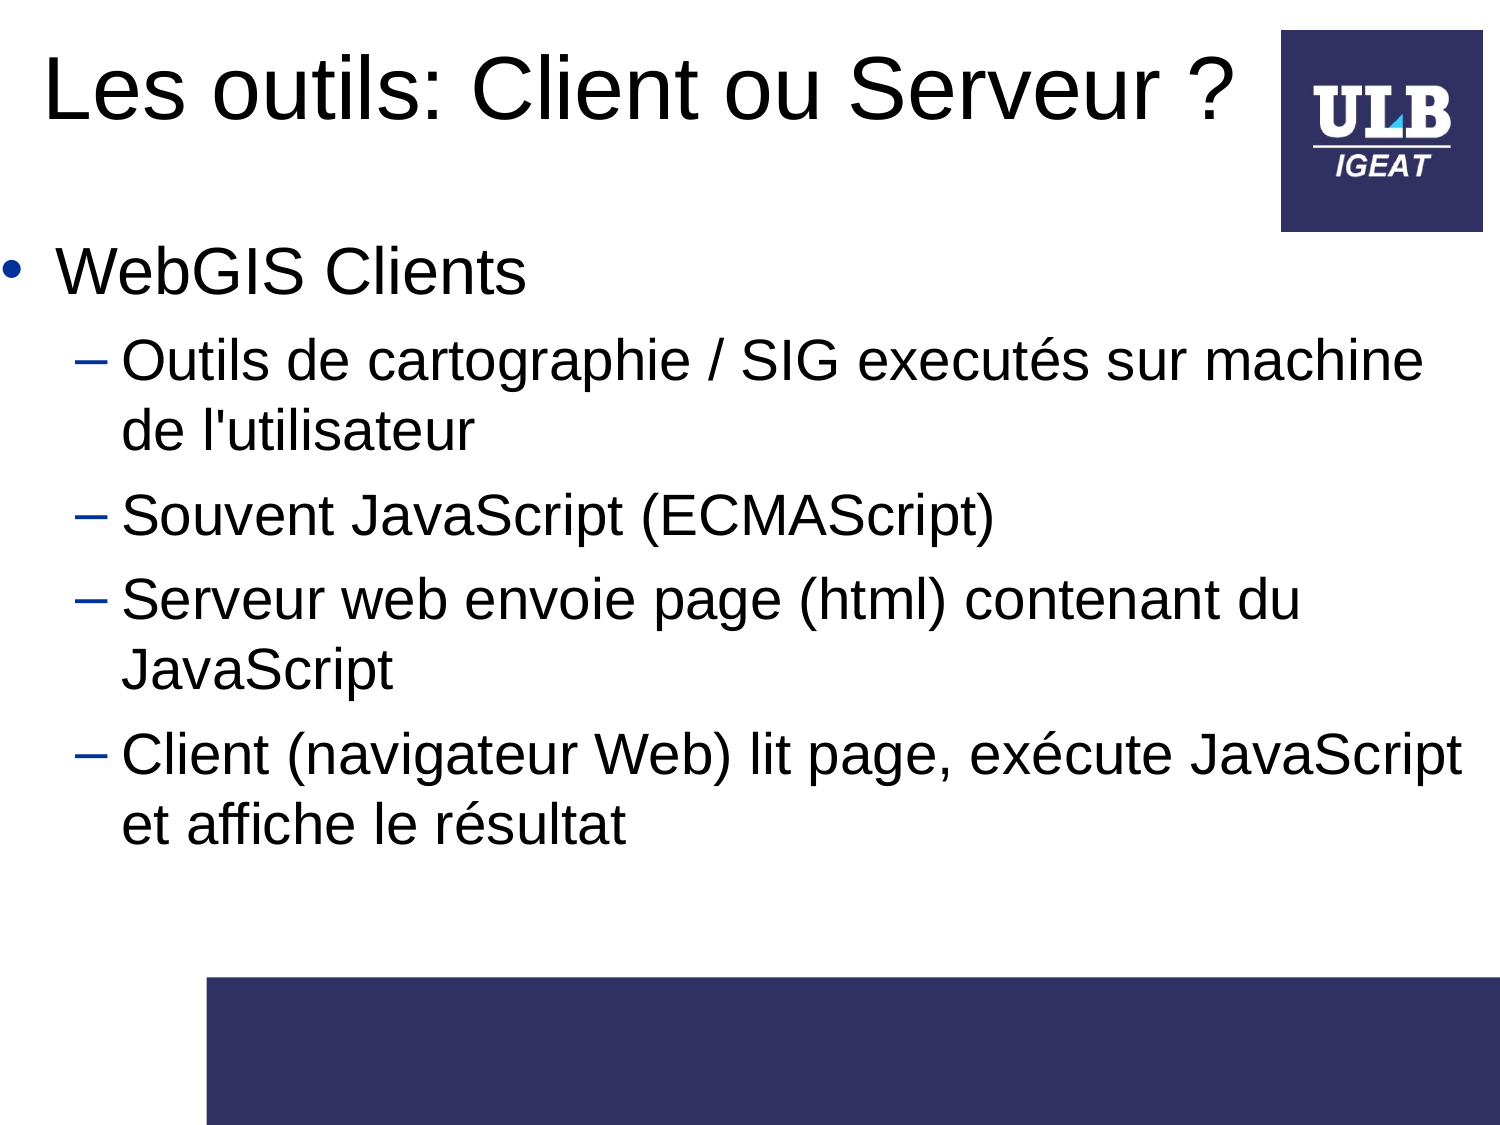

Les outils: Client ou Serveur ?
WebGIS Clients
Outils de cartographie / SIG executés sur machine de l'utilisateur
Souvent JavaScript (ECMAScript)
Serveur web envoie page (html) contenant du JavaScript
Client (navigateur Web) lit page, exécute JavaScript et affiche le résultat